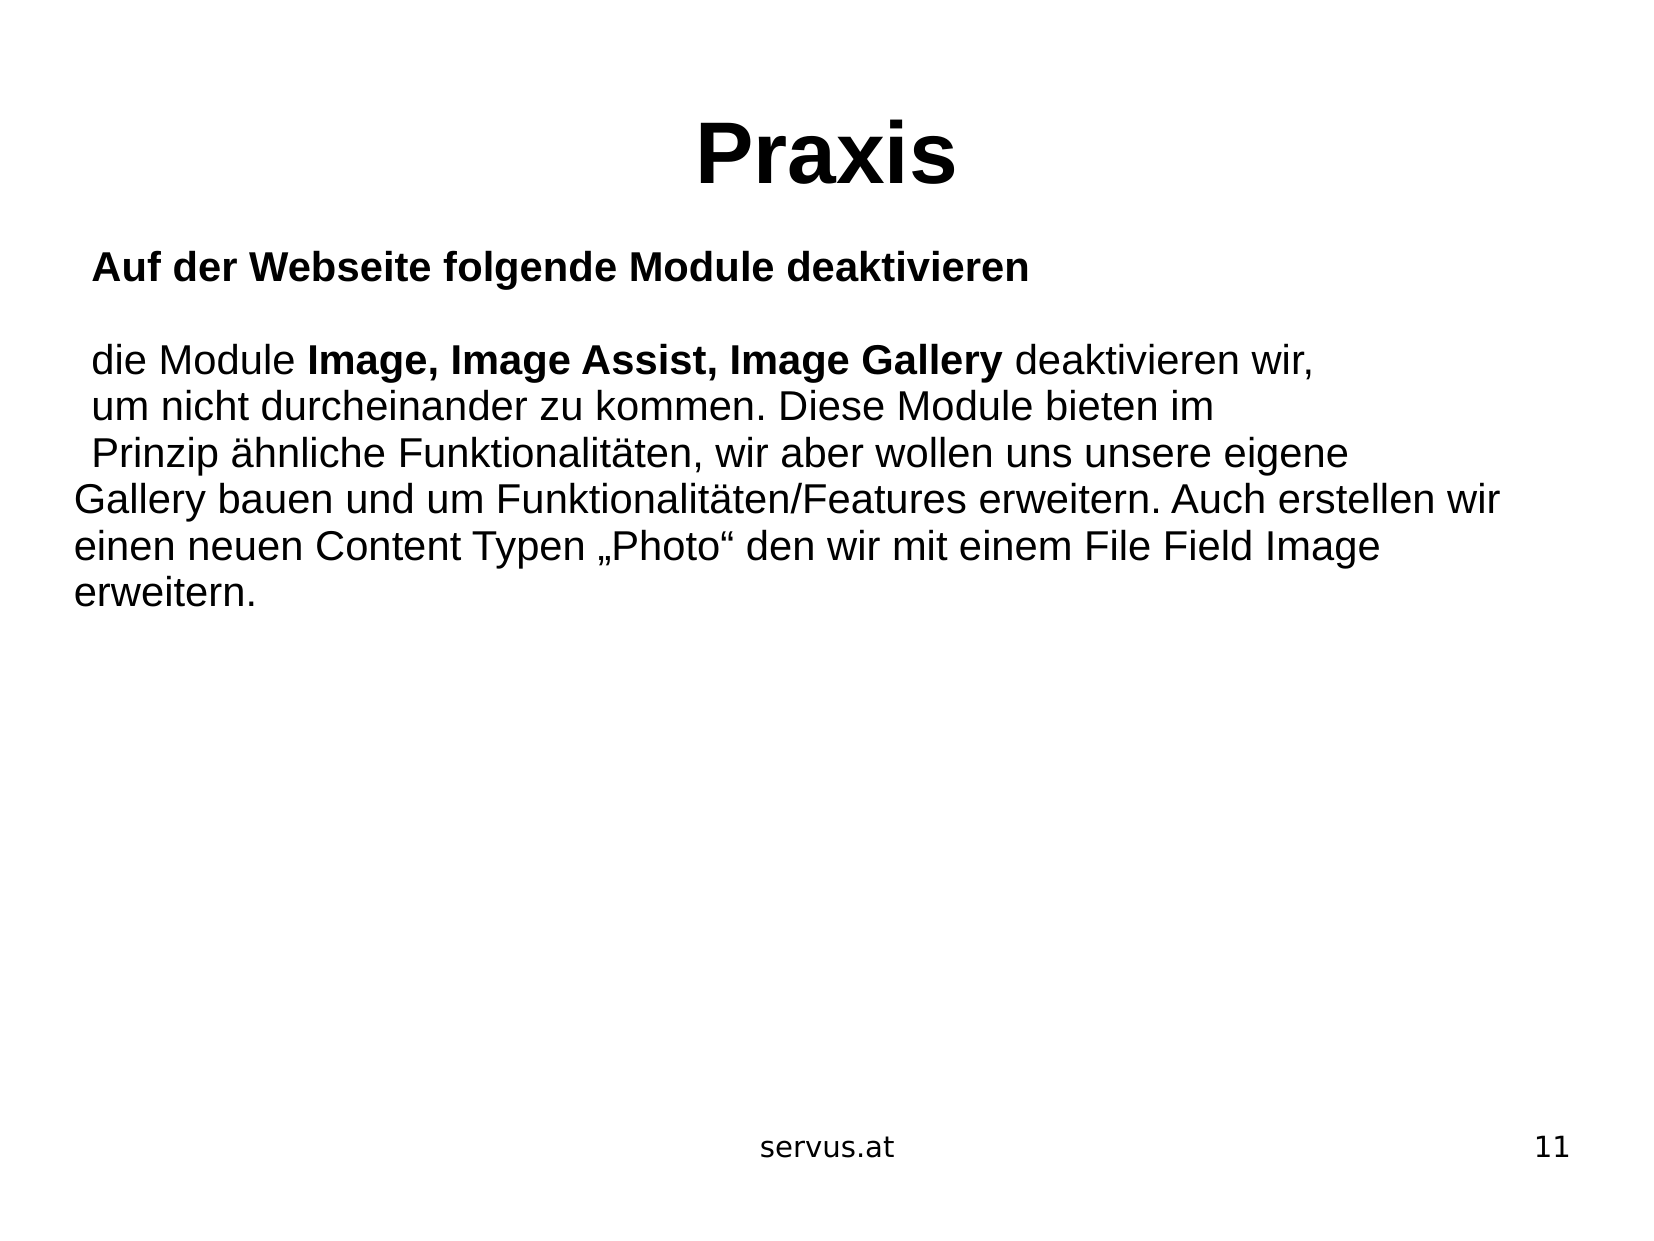

# Praxis
Auf der Webseite folgende Module deaktivieren
die Module Image, Image Assist, Image Gallery deaktivieren wir,
um nicht durcheinander zu kommen. Diese Module bieten im
Prinzip ähnliche Funktionalitäten, wir aber wollen uns unsere eigene
Gallery bauen und um Funktionalitäten/Features erweitern. Auch erstellen wir einen neuen Content Typen „Photo“ den wir mit einem File Field Image erweitern.
servus.at
11